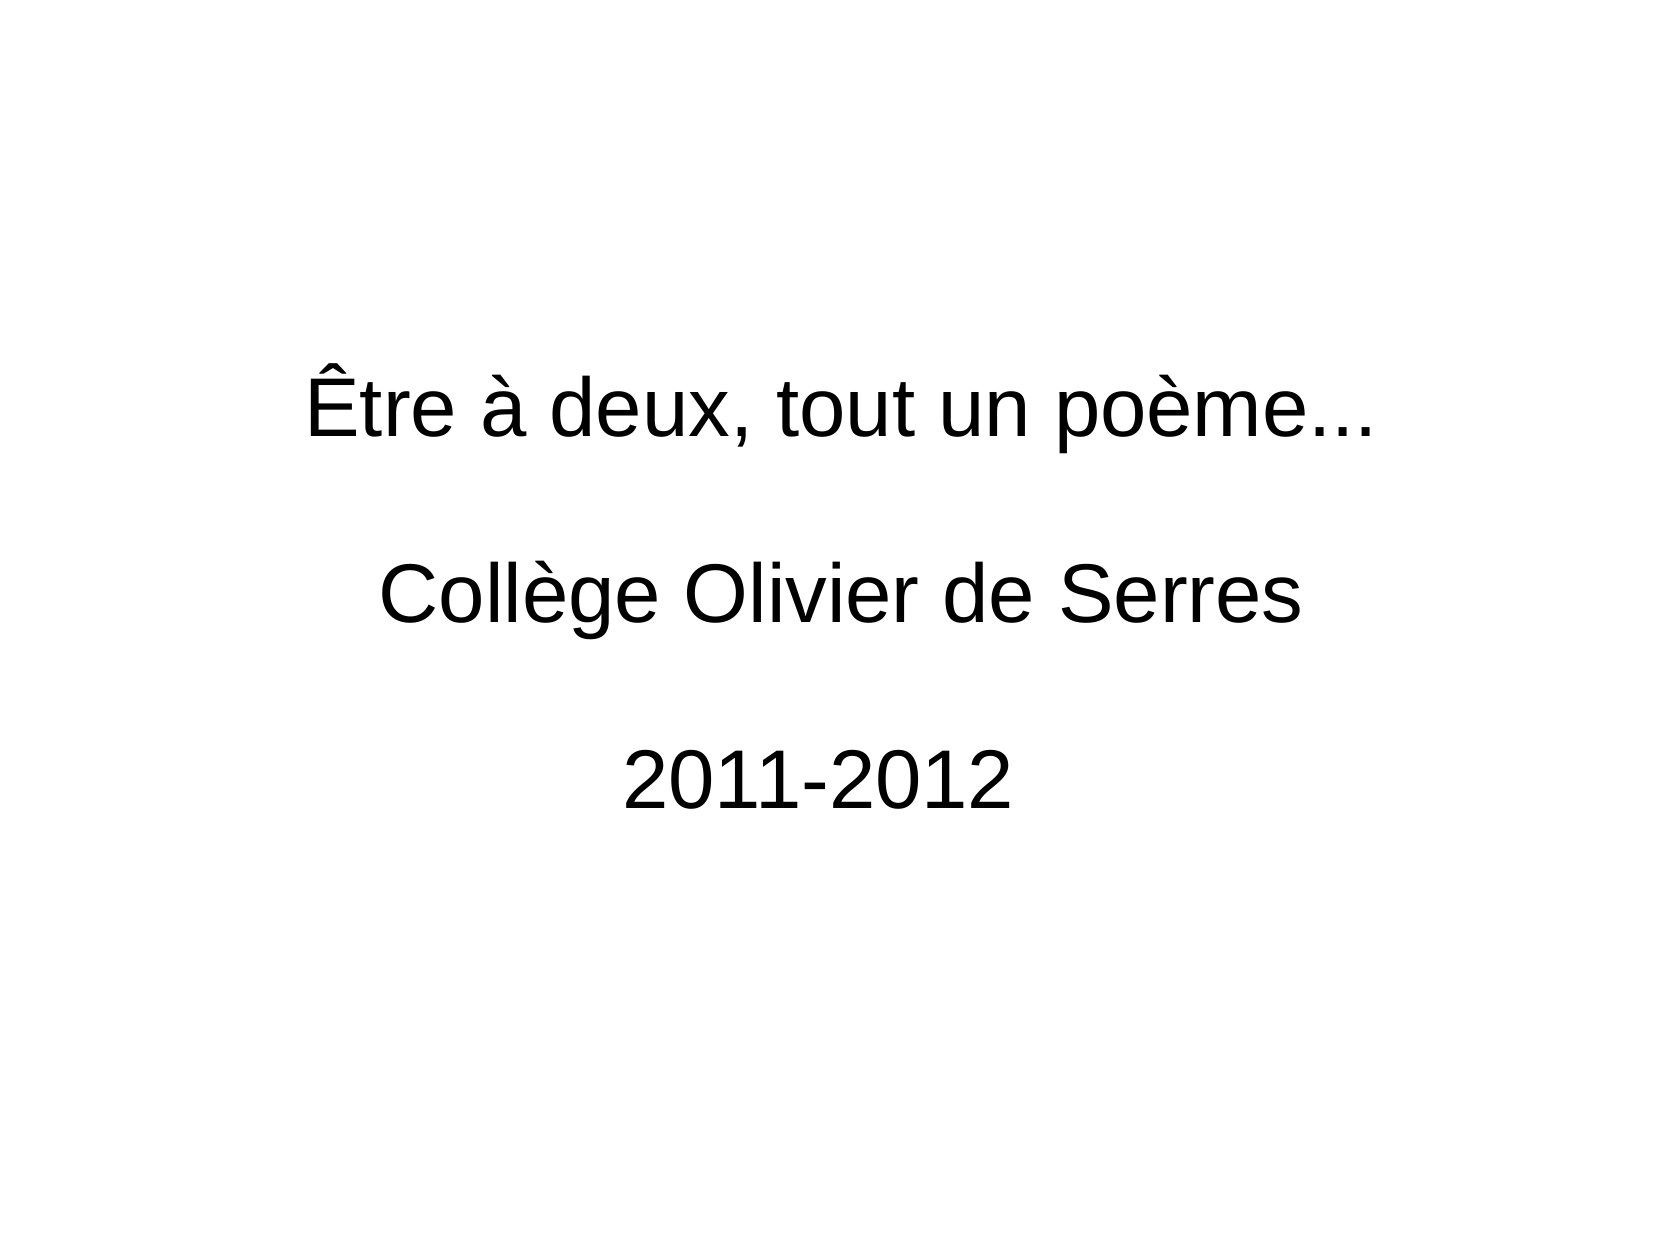

Être à deux, tout un poème...
Collège Olivier de Serres
2011-2012